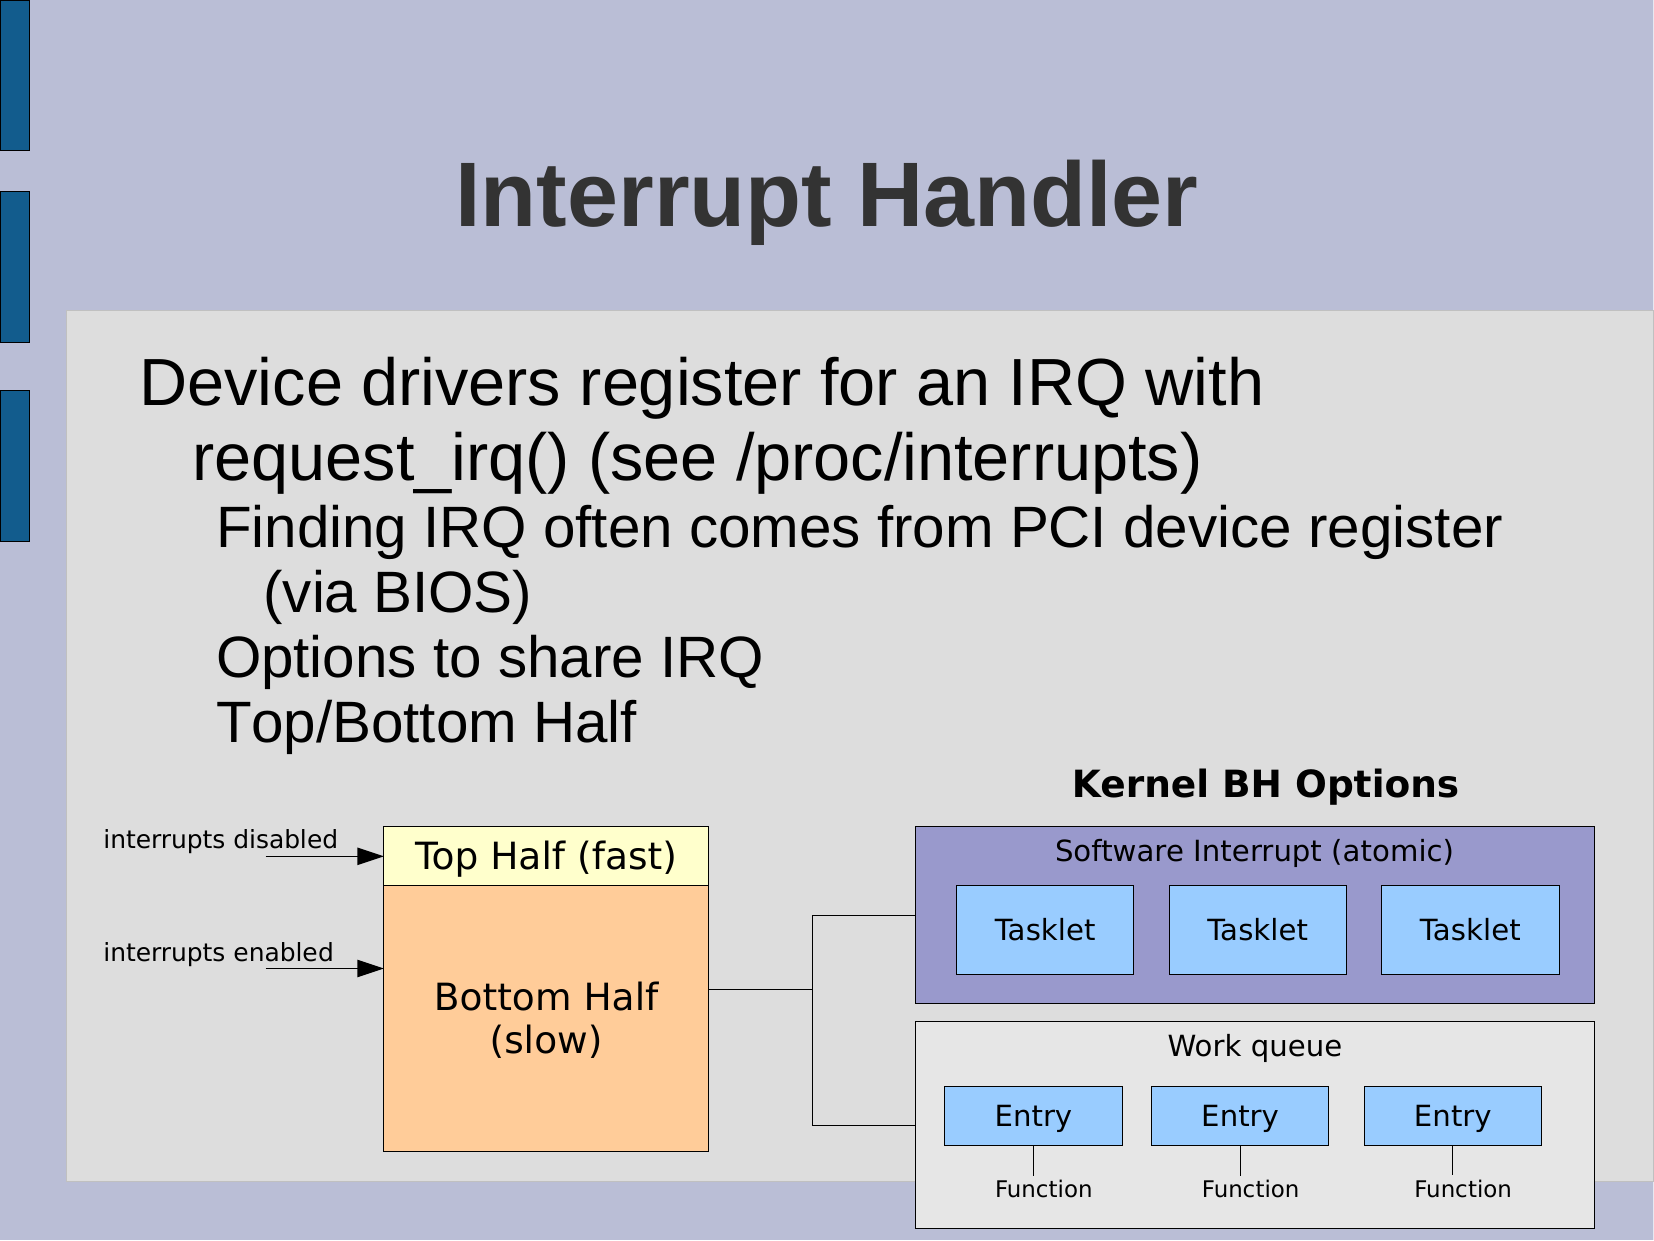

# Interrupt Handler
Device drivers register for an IRQ with request_irq() (see /proc/interrupts)
Finding IRQ often comes from PCI device register (via BIOS)
Options to share IRQ
Top/Bottom Half
Kernel BH Options
interrupts disabled
Top Half (fast)
Bottom Half
(slow)
Software Interrupt (atomic)
Tasklet
Tasklet
Tasklet
interrupts enabled
Work queue
Entry
Function
Entry
Function
Entry
Function